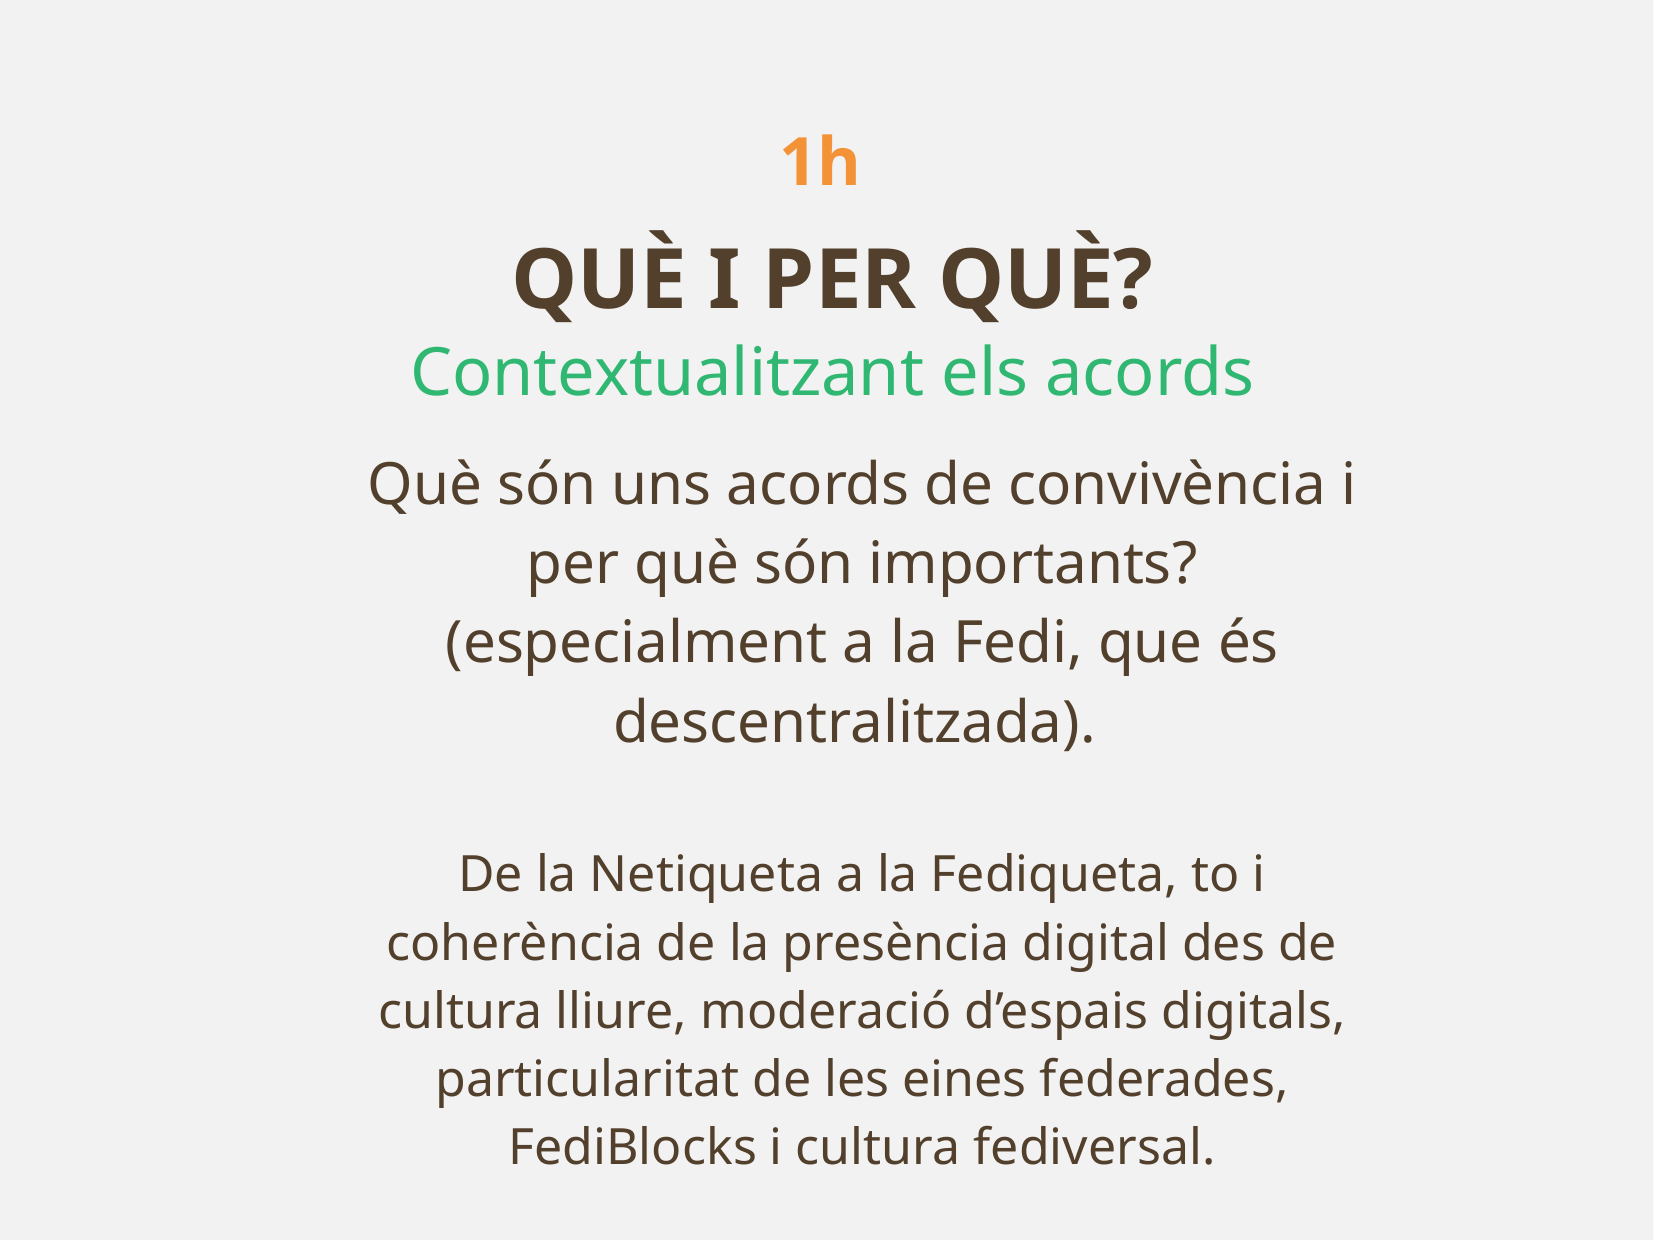

1h
# QUÈ I PER QUÈ?
Contextualitzant els acords
Què són uns acords de convivència i per què són importants? (especialment a la Fedi, que és descentralitzada).
De la Netiqueta a la Fediqueta, to i coherència de la presència digital des de cultura lliure, moderació d’espais digitals, particularitat de les eines federades, FediBlocks i cultura fediversal.